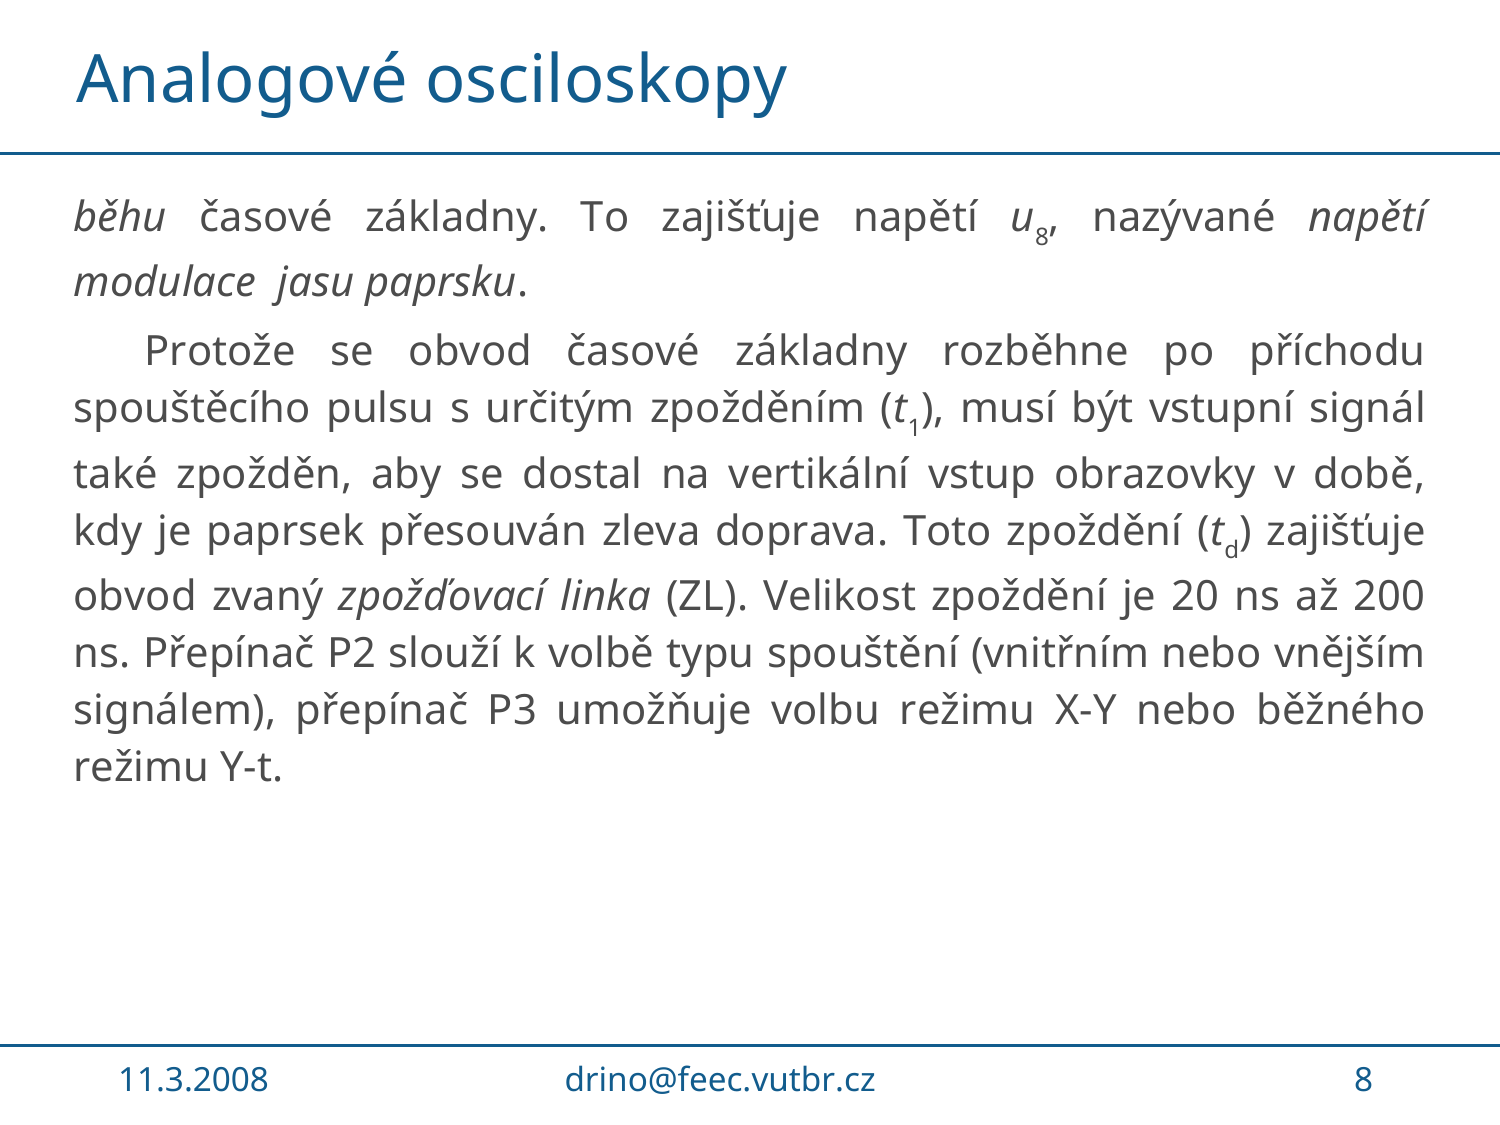

# Analogové osciloskopy
běhu časové základny. To zajišťuje napětí u8, nazývané napětí modulace jasu paprsku.
Protože se obvod časové základny rozběhne po příchodu spouštěcího pulsu s určitým zpožděním (t1), musí být vstupní signál také zpožděn, aby se dostal na vertikální vstup obrazovky v době, kdy je paprsek přesouván zleva doprava. Toto zpoždění (td) zajišťuje obvod zvaný zpožďovací linka (ZL). Velikost zpoždění je 20 ns až 200 ns. Přepínač P2 slouží k volbě typu spouštění (vnitřním nebo vnějším signálem), přepínač P3 umožňuje volbu režimu X-Y nebo běžného režimu Y-t.
11.3.2008
drino@feec.vutbr.cz